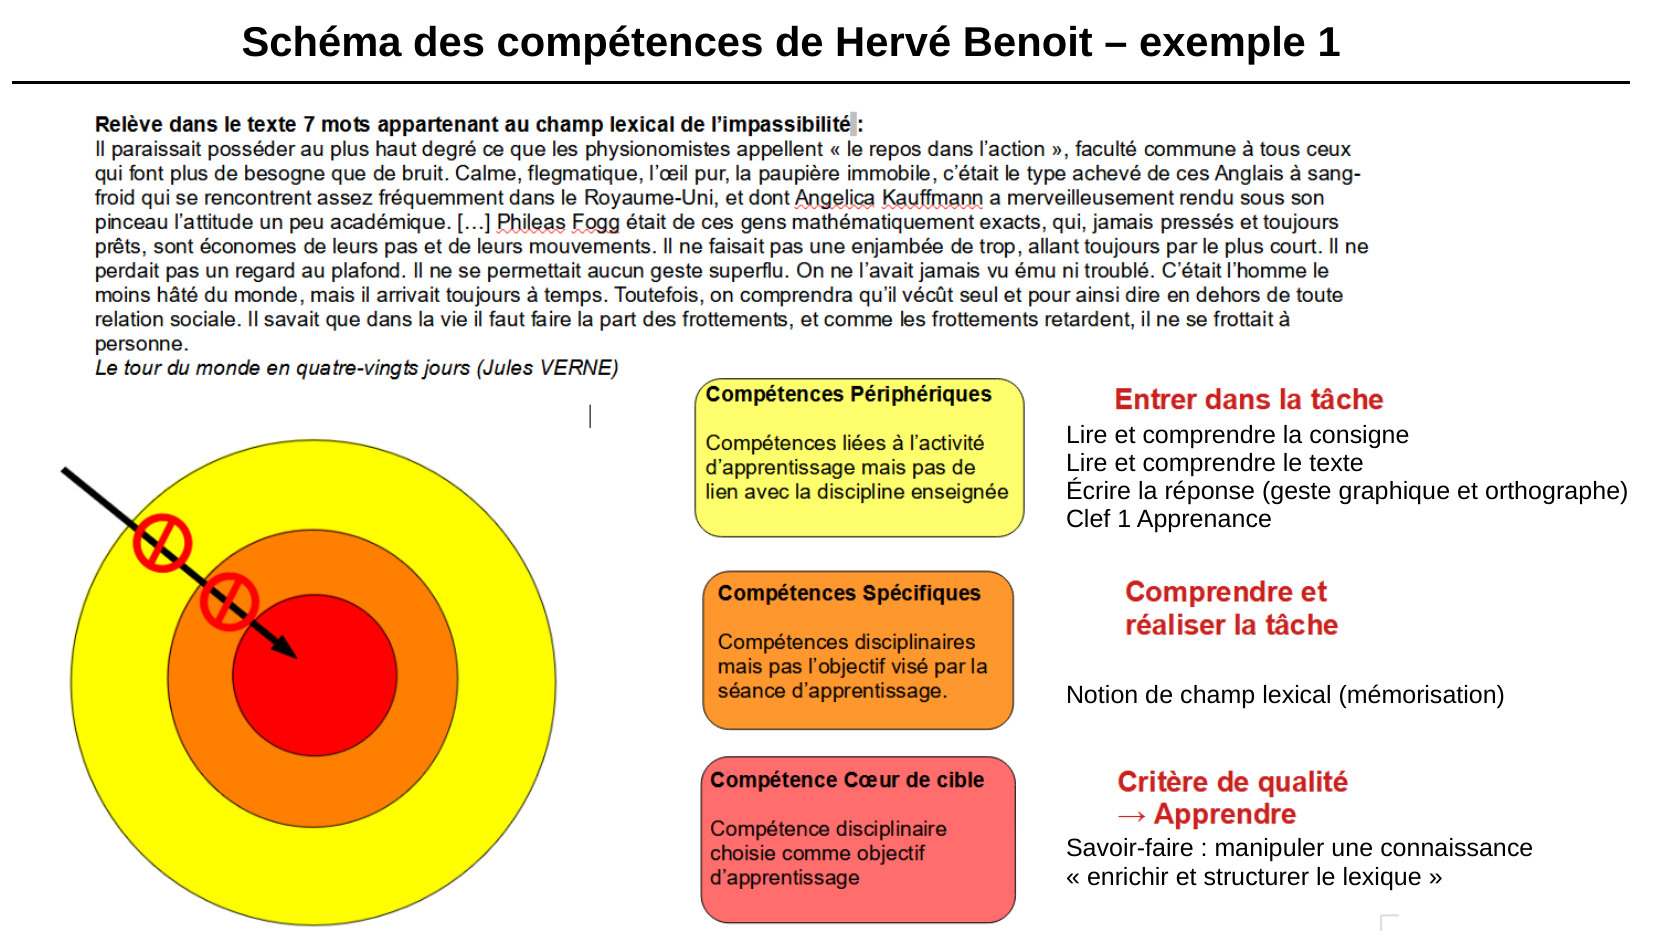

Schéma des compétences de Hervé Benoit – exemple 1
Lire et comprendre la consigne
Lire et comprendre le texte
Écrire la réponse (geste graphique et orthographe)
Clef 1 Apprenance
Notion de champ lexical (mémorisation)
Savoir-faire : manipuler une connaissance
« enrichir et structurer le lexique »
Temps 4